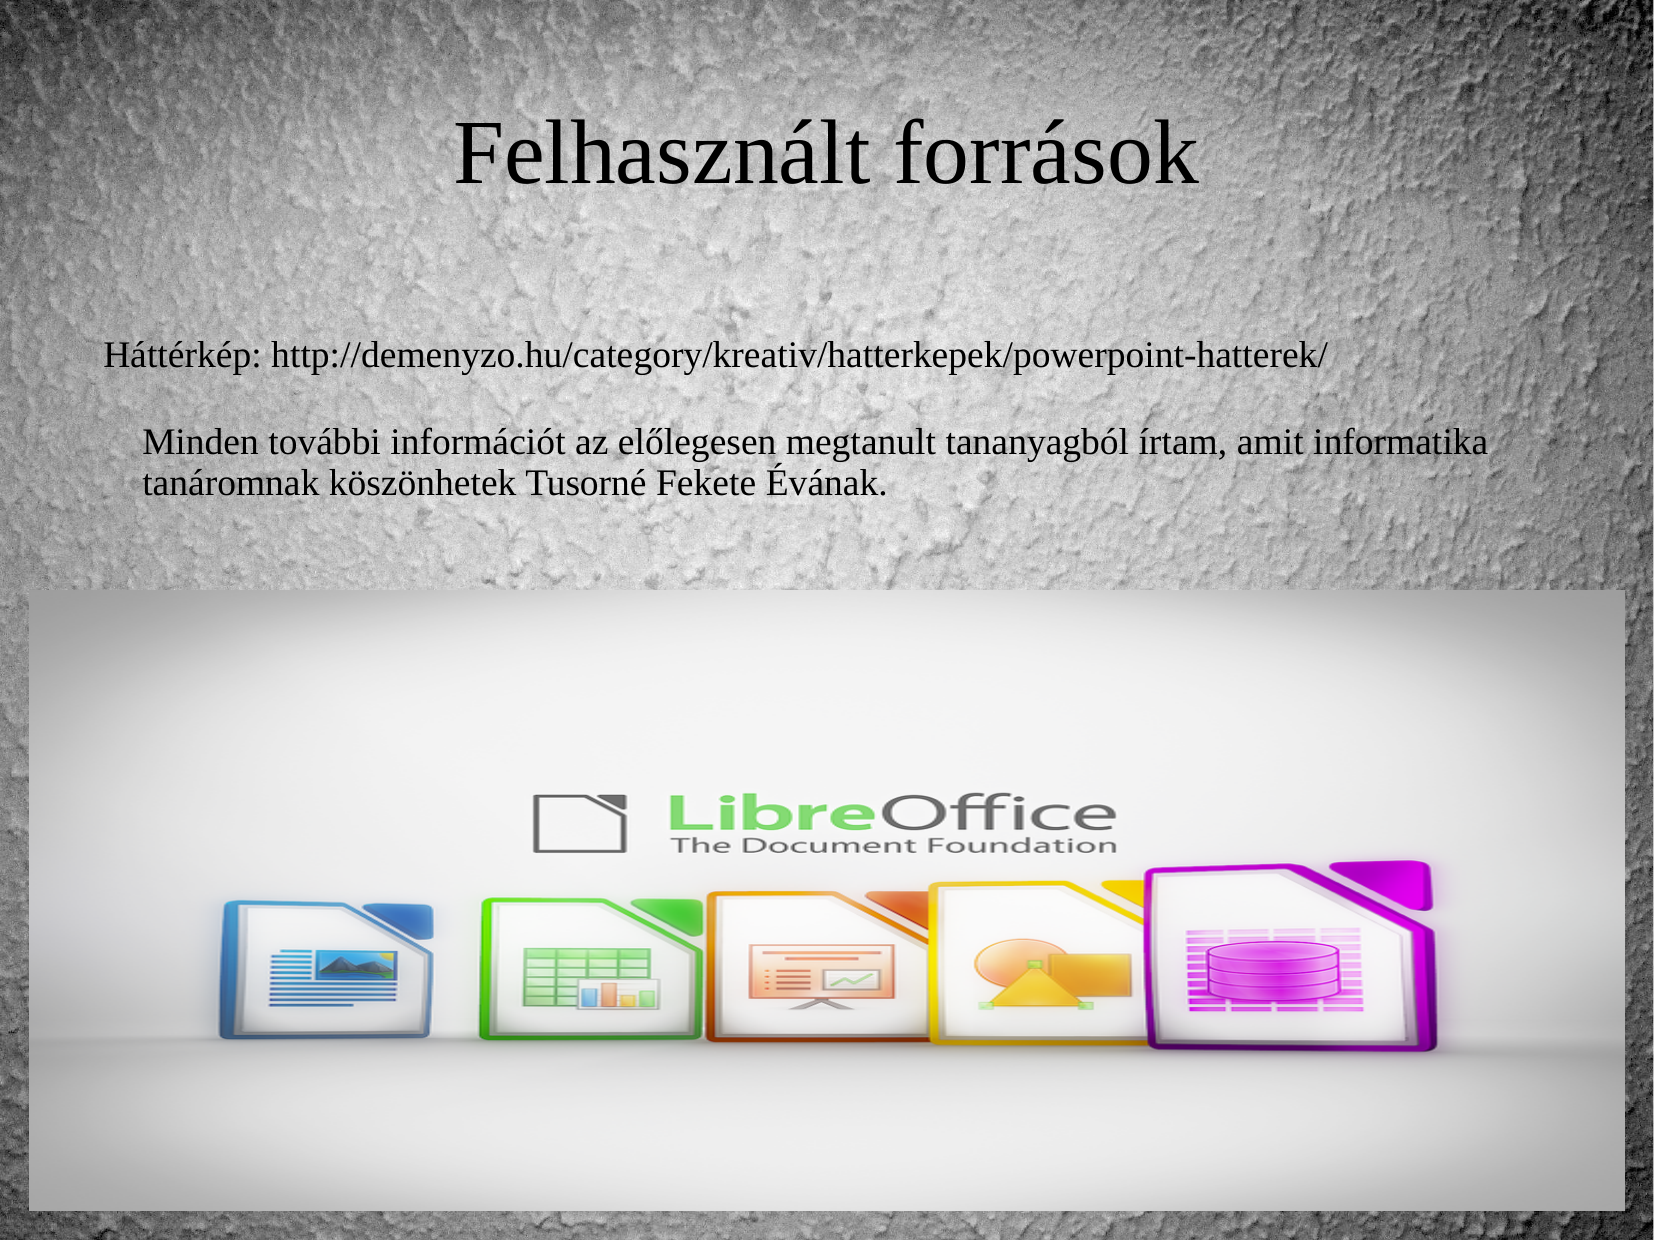

# Felhasznált források
Háttérkép: http://demenyzo.hu/category/kreativ/hatterkepek/powerpoint-hatterek/
Minden további információt az előlegesen megtanult tananyagból írtam, amit informatika tanáromnak köszönhetek Tusorné Fekete Évának.